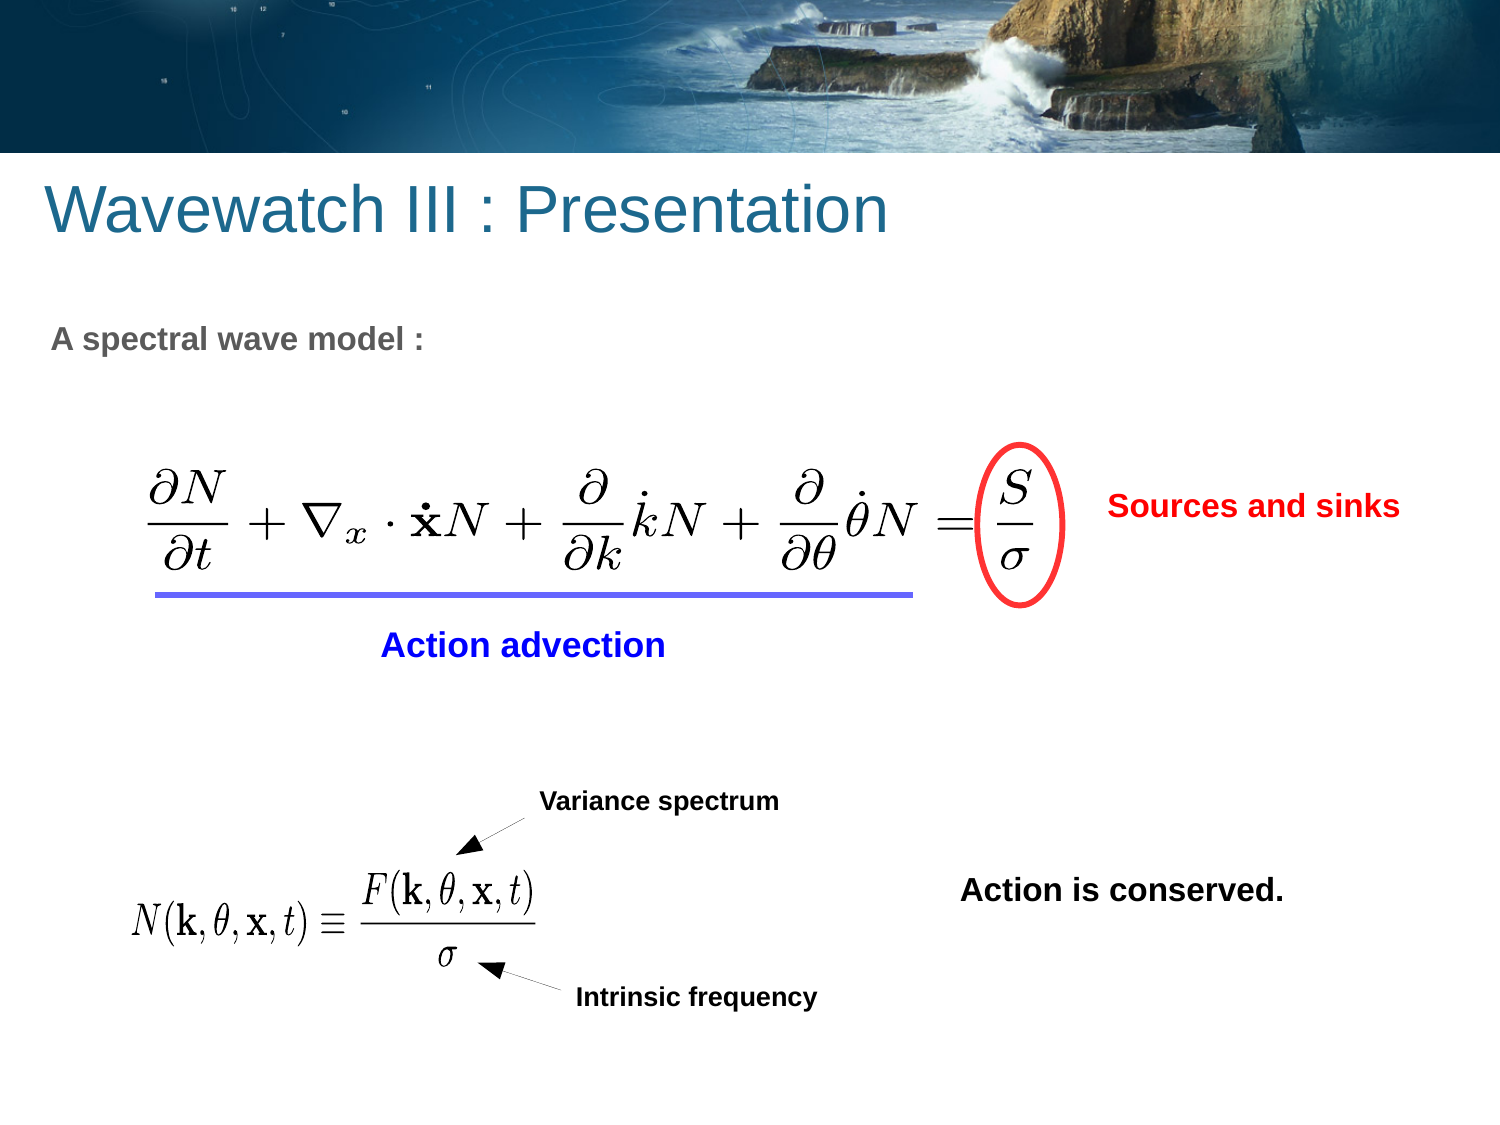

# Wavewatch III : Presentation
A spectral wave model :
Sources and sinks
Action advection
Variance spectrum
Action is conserved.
Intrinsic frequency